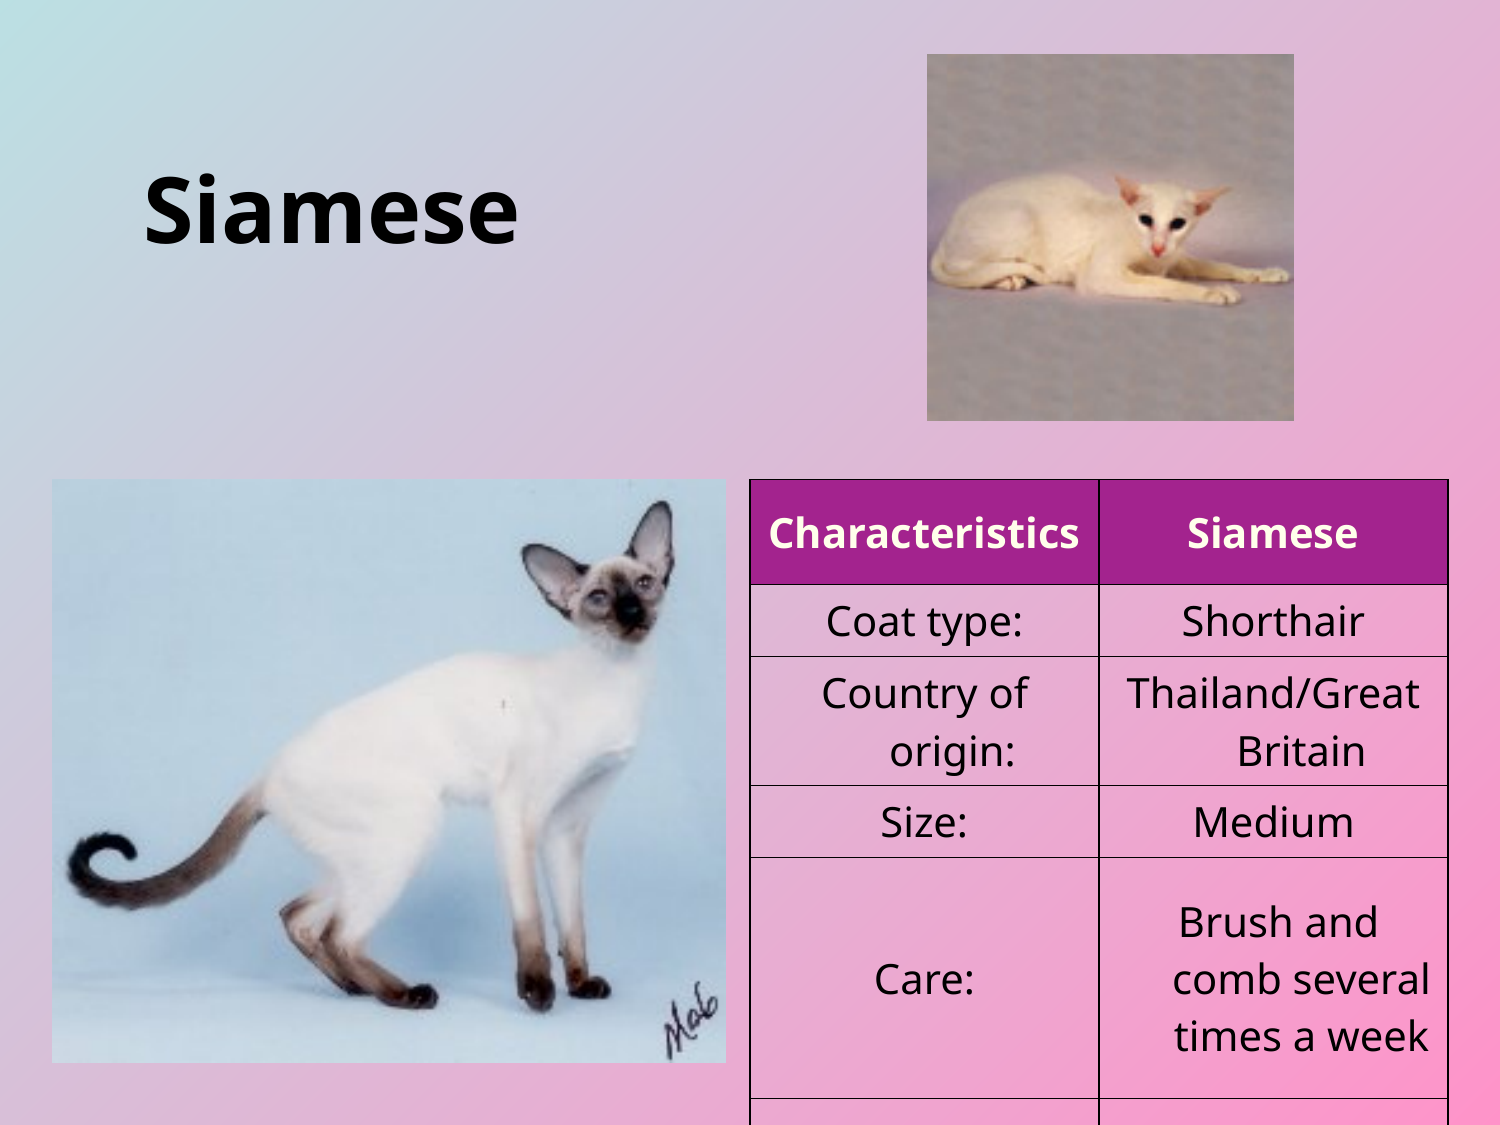

# Siamese
| Characteristics | Siamese |
| --- | --- |
| Coat type: | Shorthair |
| Country of origin: | Thailand/Great Britain |
| Size: | Medium |
| Care: | Brush and comb several times a week |
| Nature: | Intelligent, very sensitive |